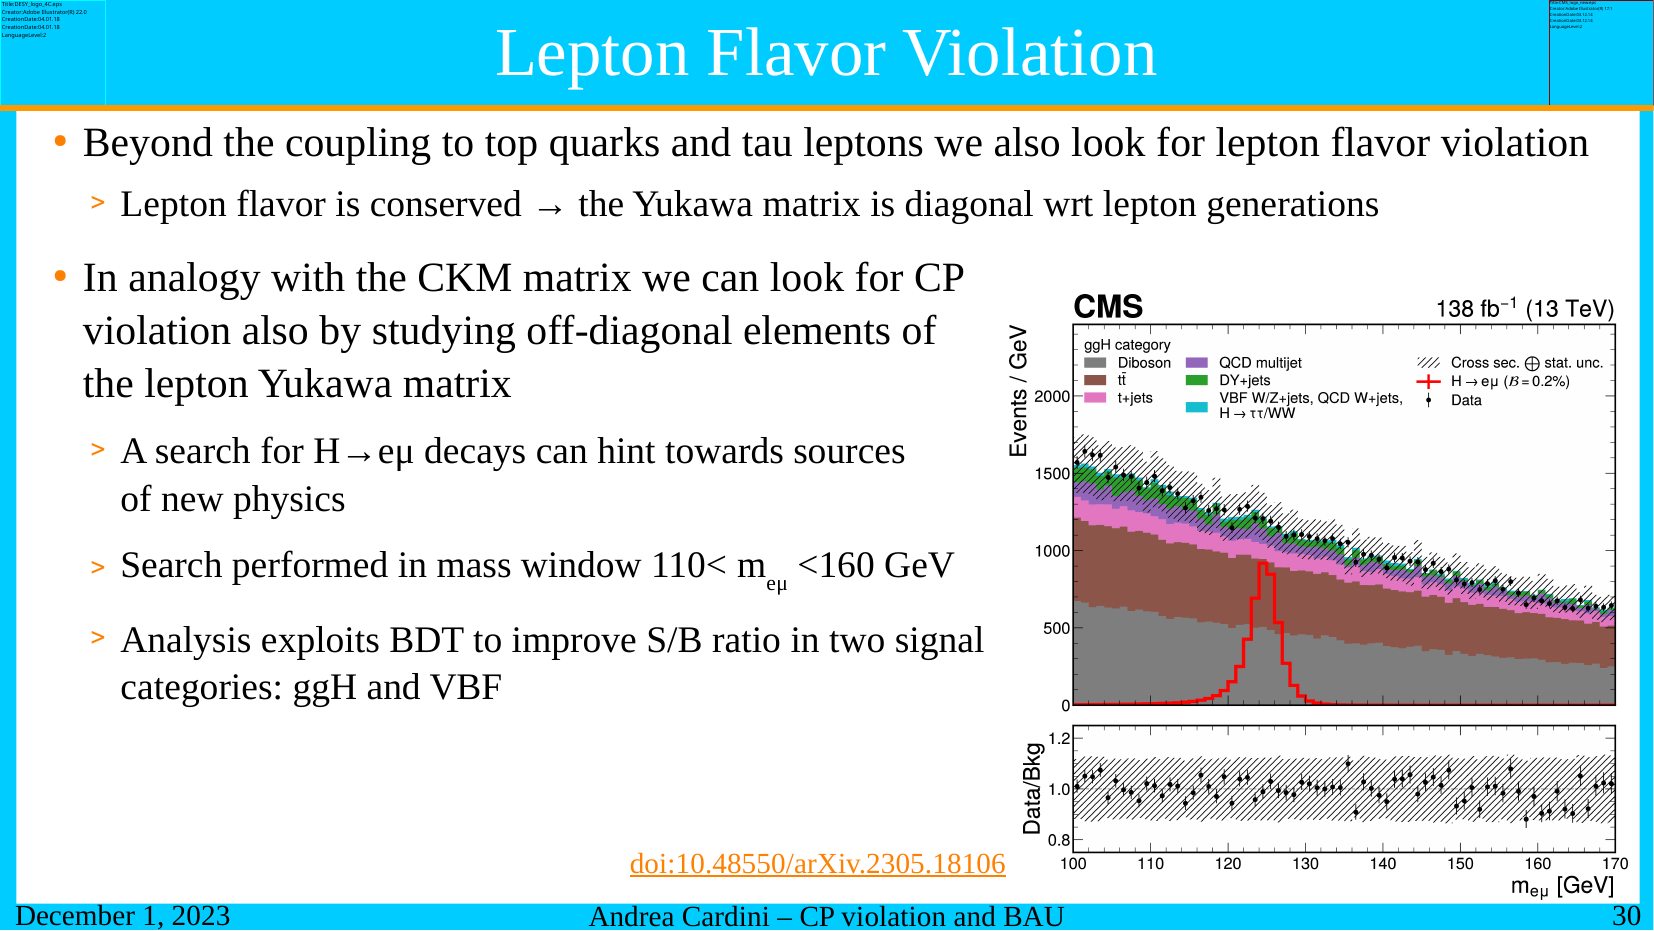

Lepton Flavor Violation
# Beyond the coupling to top quarks and tau leptons we also look for lepton flavor violation
Lepton flavor is conserved → the Yukawa matrix is diagonal wrt lepton generations
In analogy with the CKM matrix we can look for CP violation also by studying off-diagonal elements of
the lepton Yukawa matrix
A search for H→eμ decays can hint towards sources
of new physics
Search performed in mass window 110< meμ <160 GeV
Analysis exploits BDT to improve S/B ratio in two signal
categories: ggH and VBF
doi:10.48550/arXiv.2305.18106
30